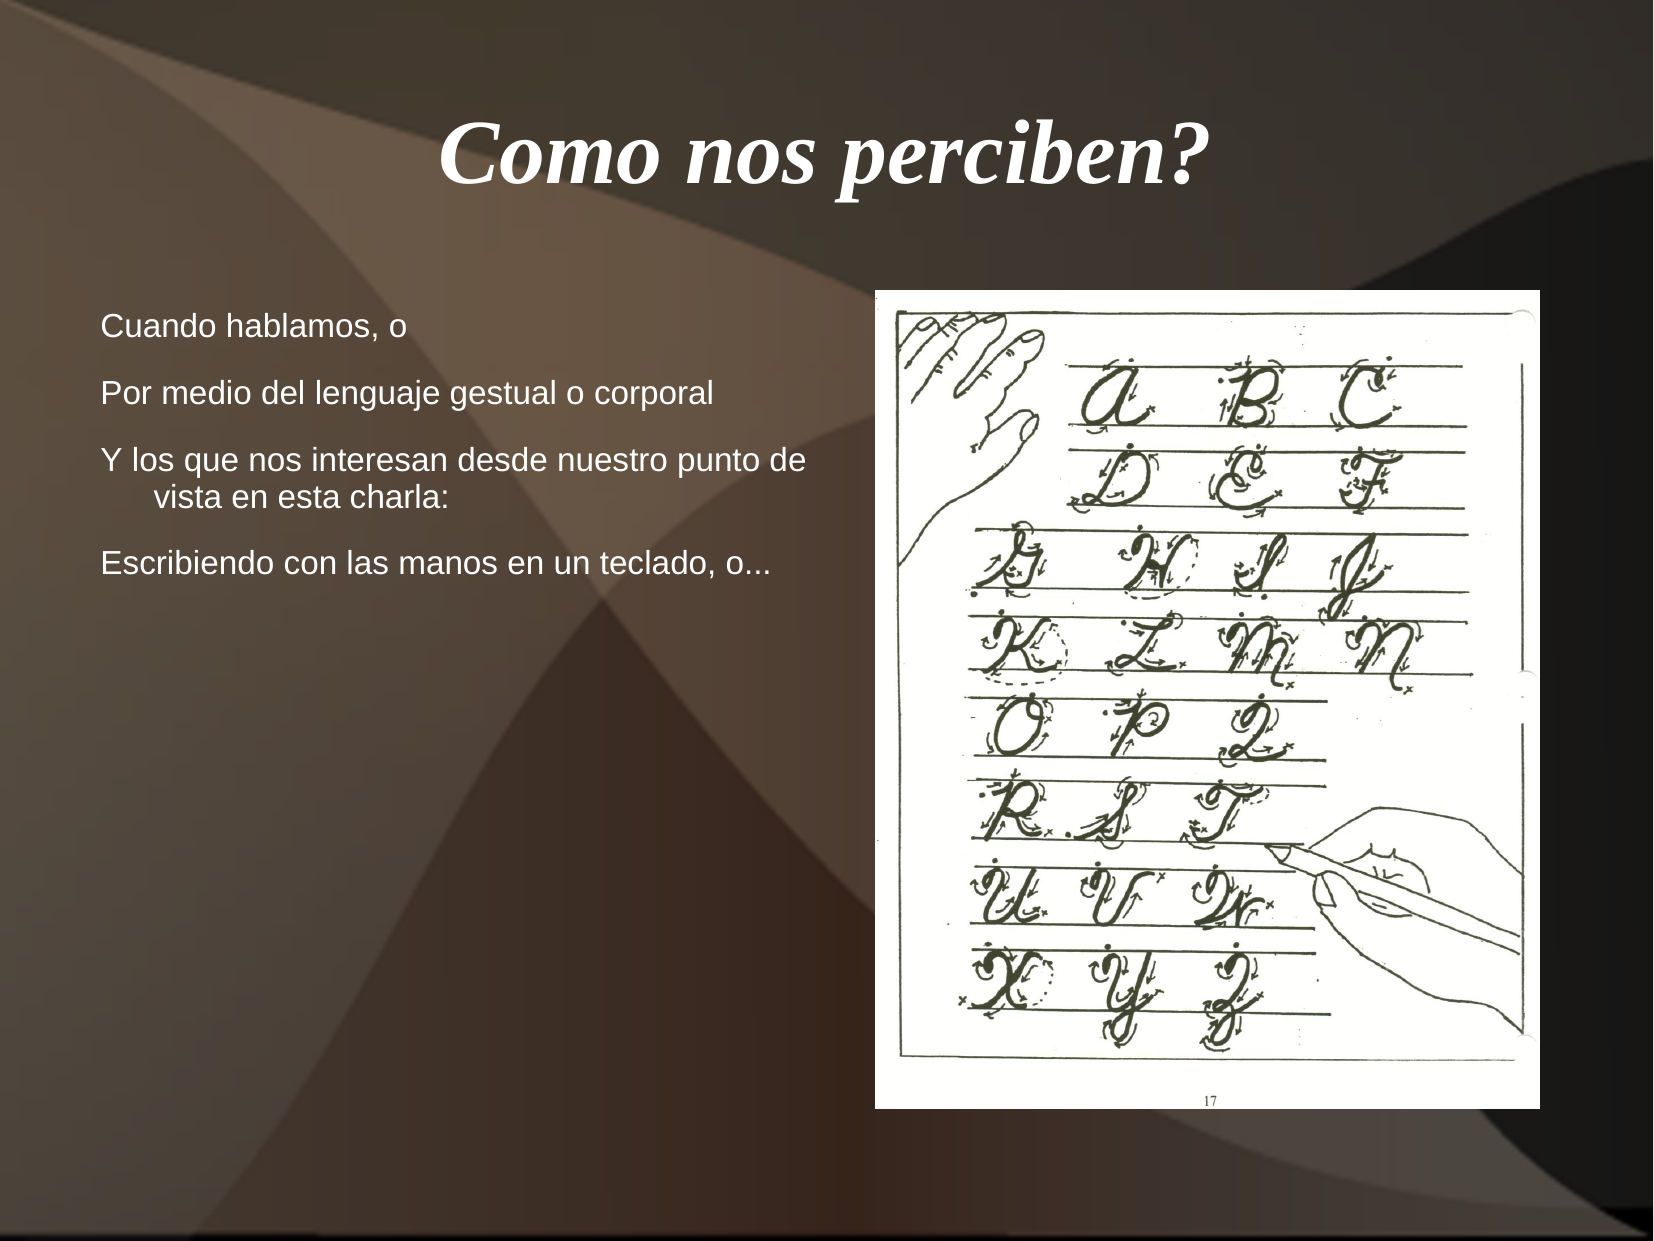

# Como nos perciben?
Cuando hablamos, o
Por medio del lenguaje gestual o corporal
Y los que nos interesan desde nuestro punto de vista en esta charla:
Escribiendo con las manos en un teclado, o...